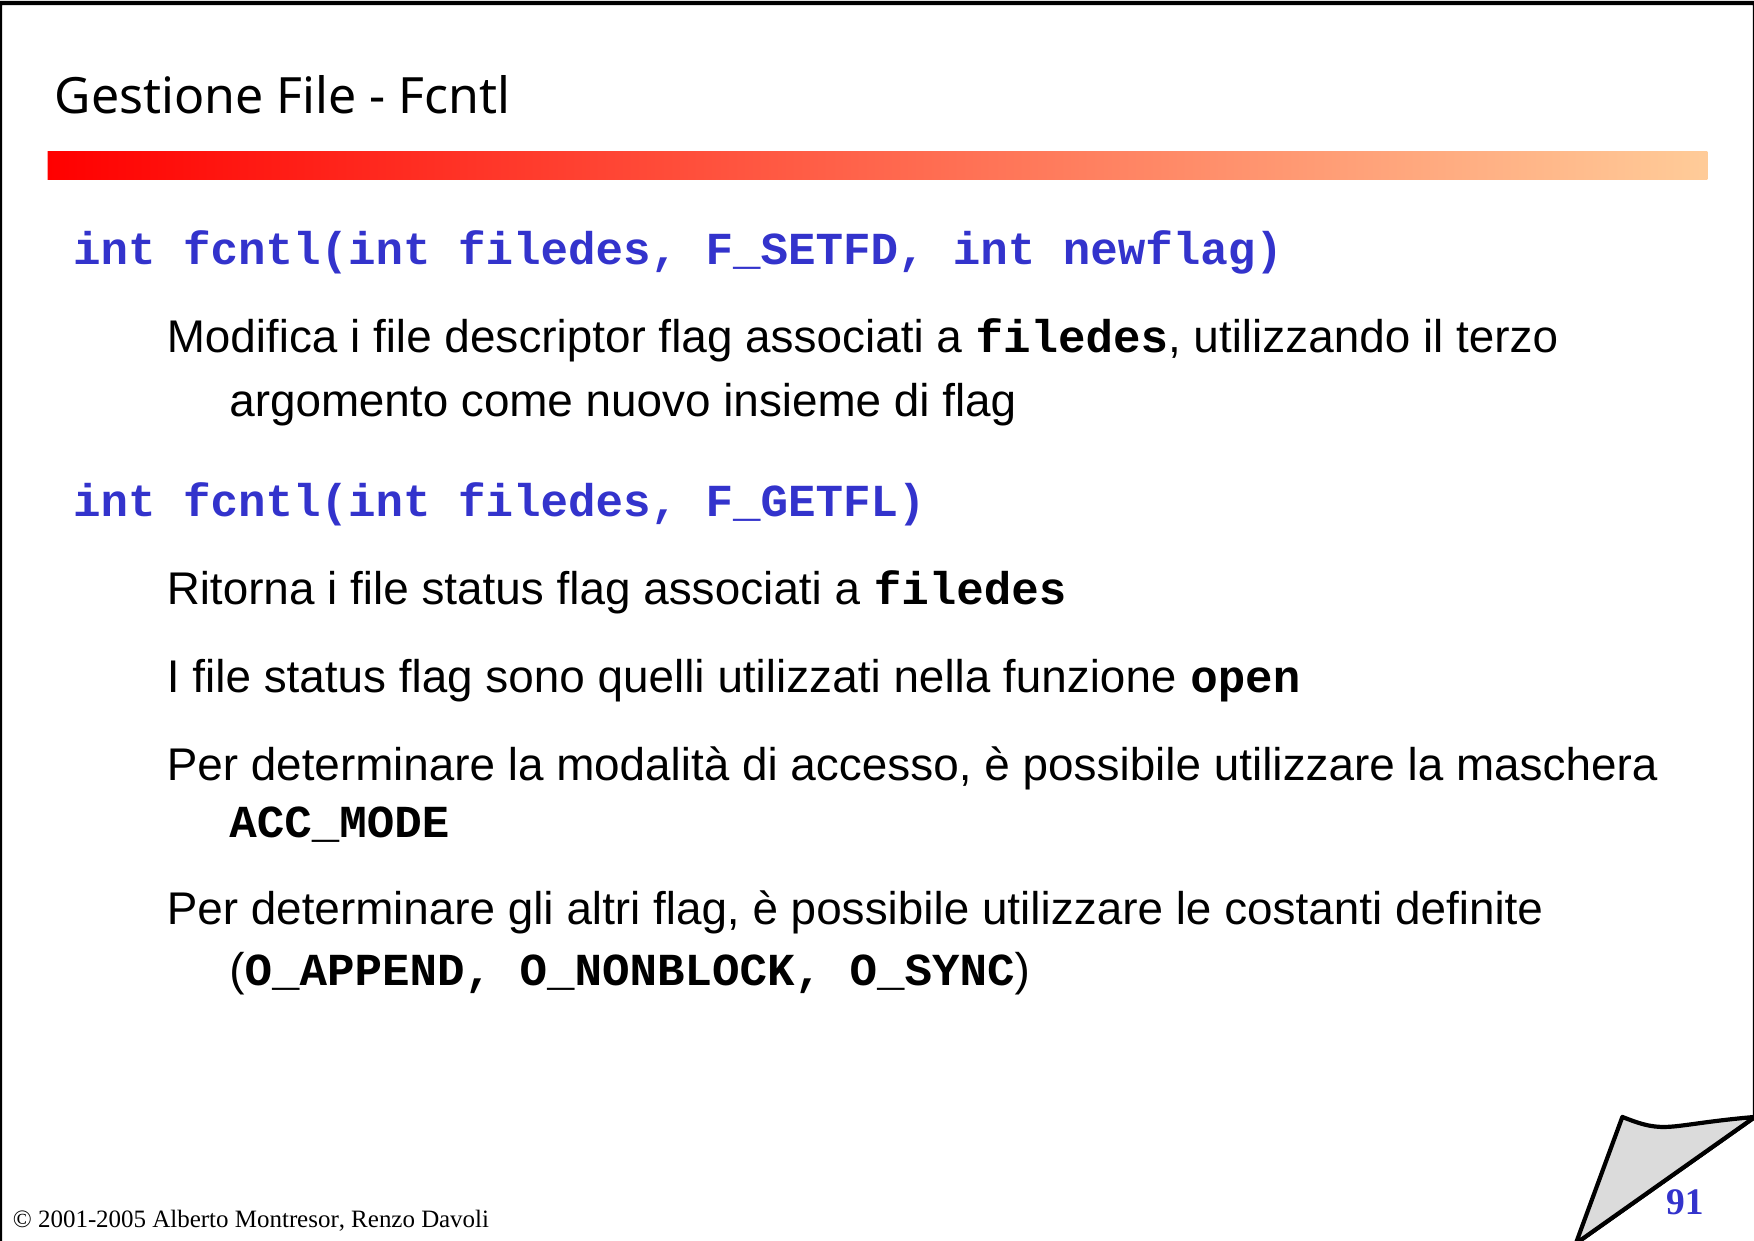

# Gestione File - Fcntl
int fcntl(int filedes, F_SETFD, int newflag)
Modifica i file descriptor flag associati a filedes, utilizzando il terzo argomento come nuovo insieme di flag
int fcntl(int filedes, F_GETFL)
Ritorna i file status flag associati a filedes
I file status flag sono quelli utilizzati nella funzione open
Per determinare la modalità di accesso, è possibile utilizzare la maschera ACC_MODE
Per determinare gli altri flag, è possibile utilizzare le costanti definite (O_APPEND, O_NONBLOCK, O_SYNC)